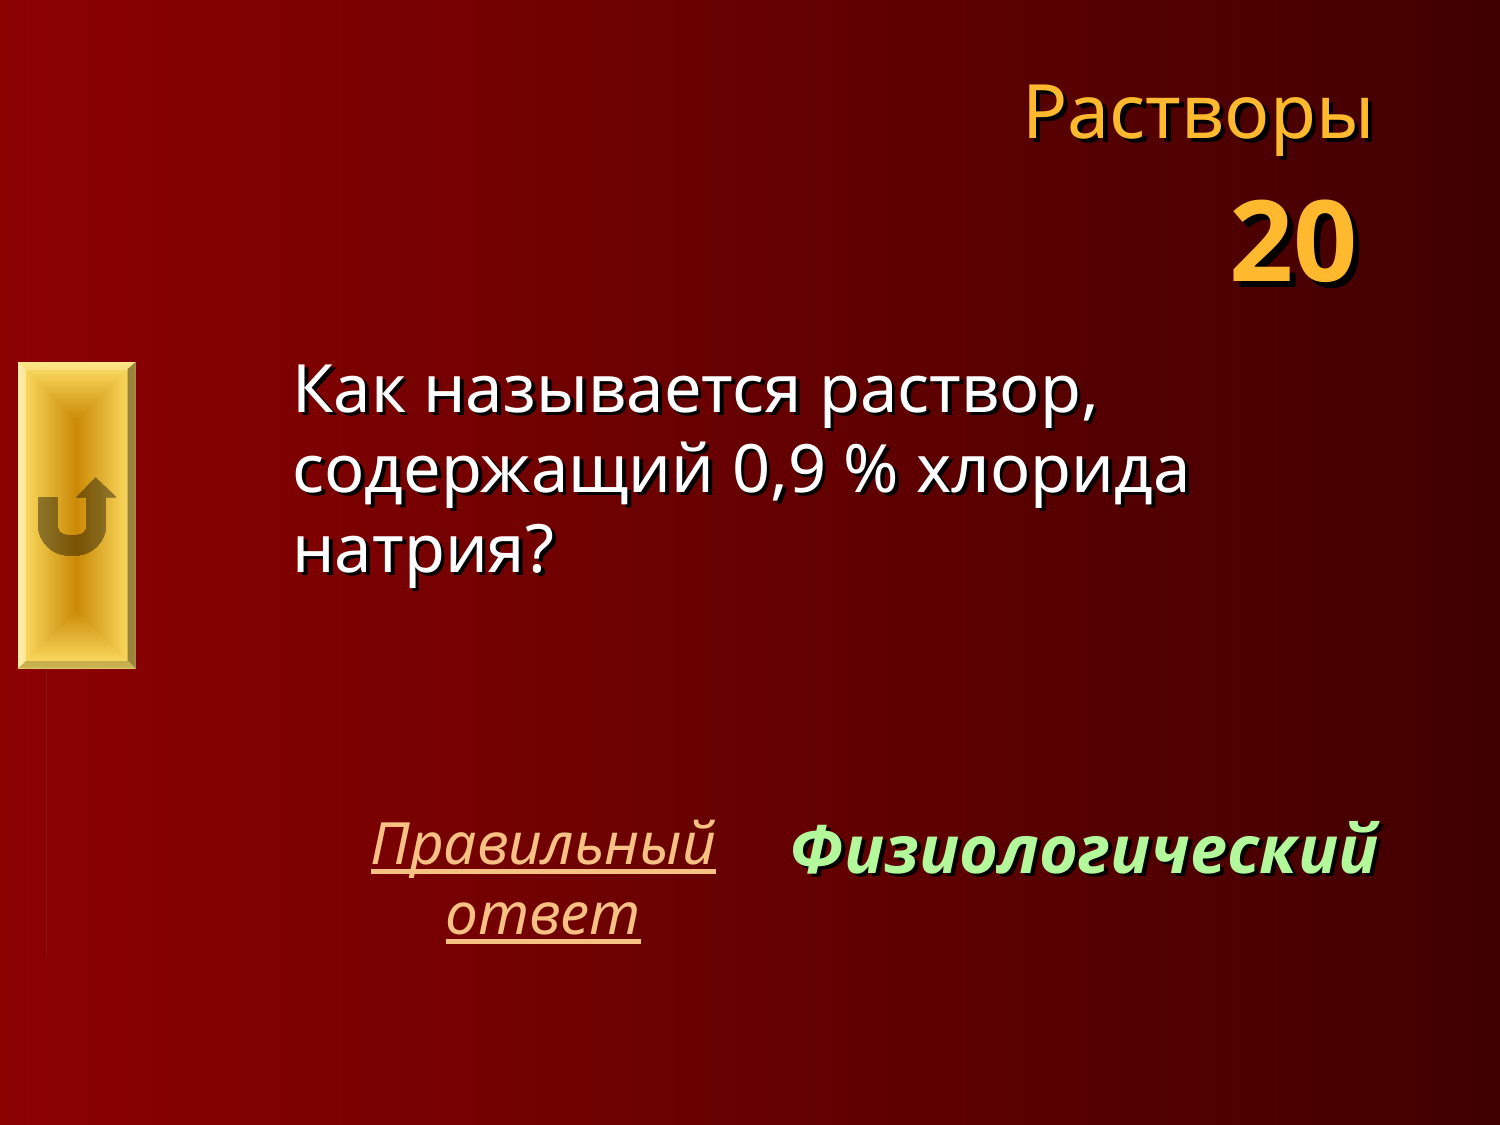

# Растворы
20
Как называется раствор, содержащий 0,9 % хлорида натрия?
Физиологический
Правильный ответ